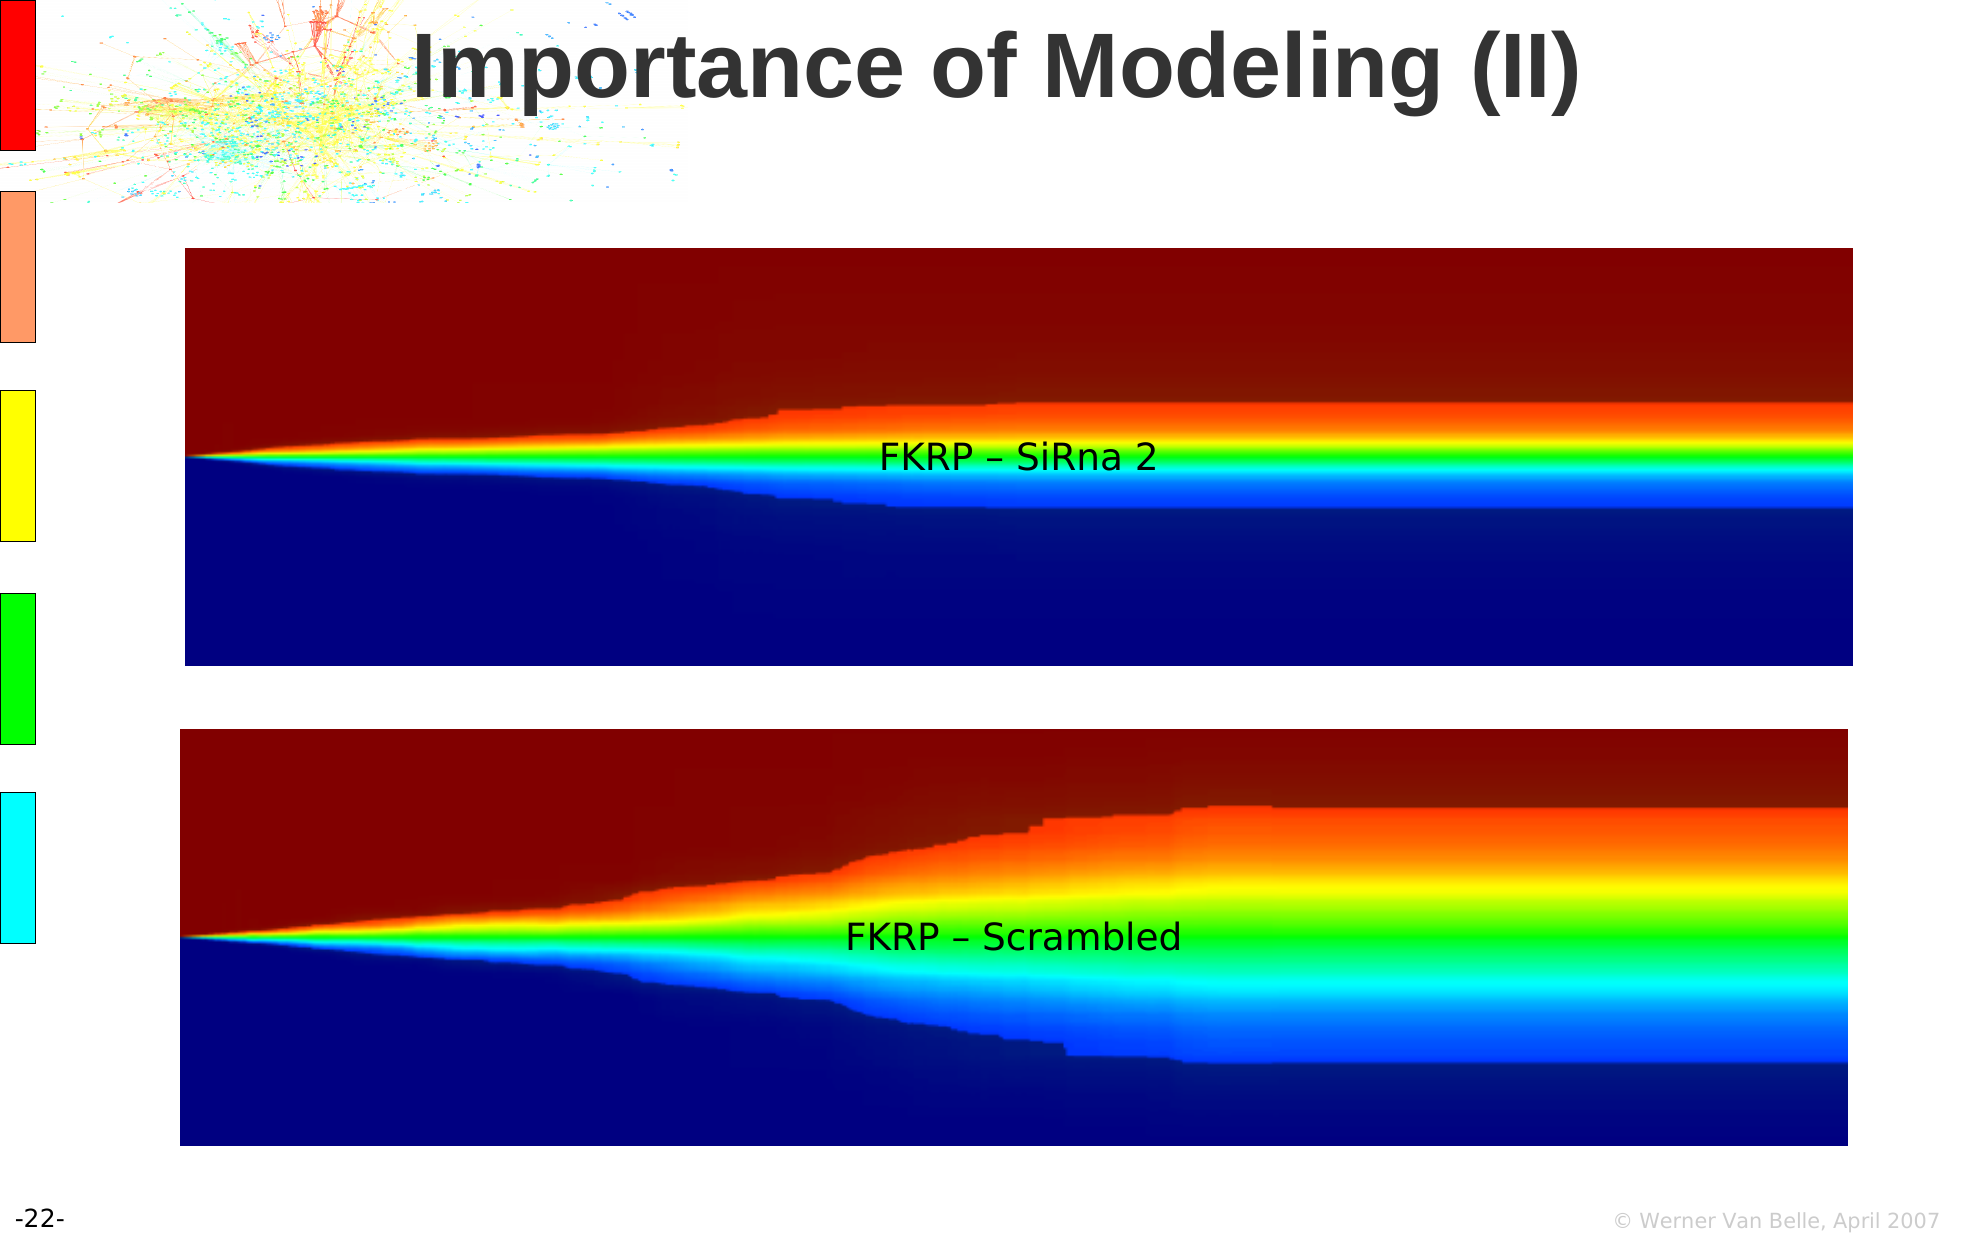

# Importance of Modeling (II)
FKRP – SiRna 2
FKRP – Scrambled